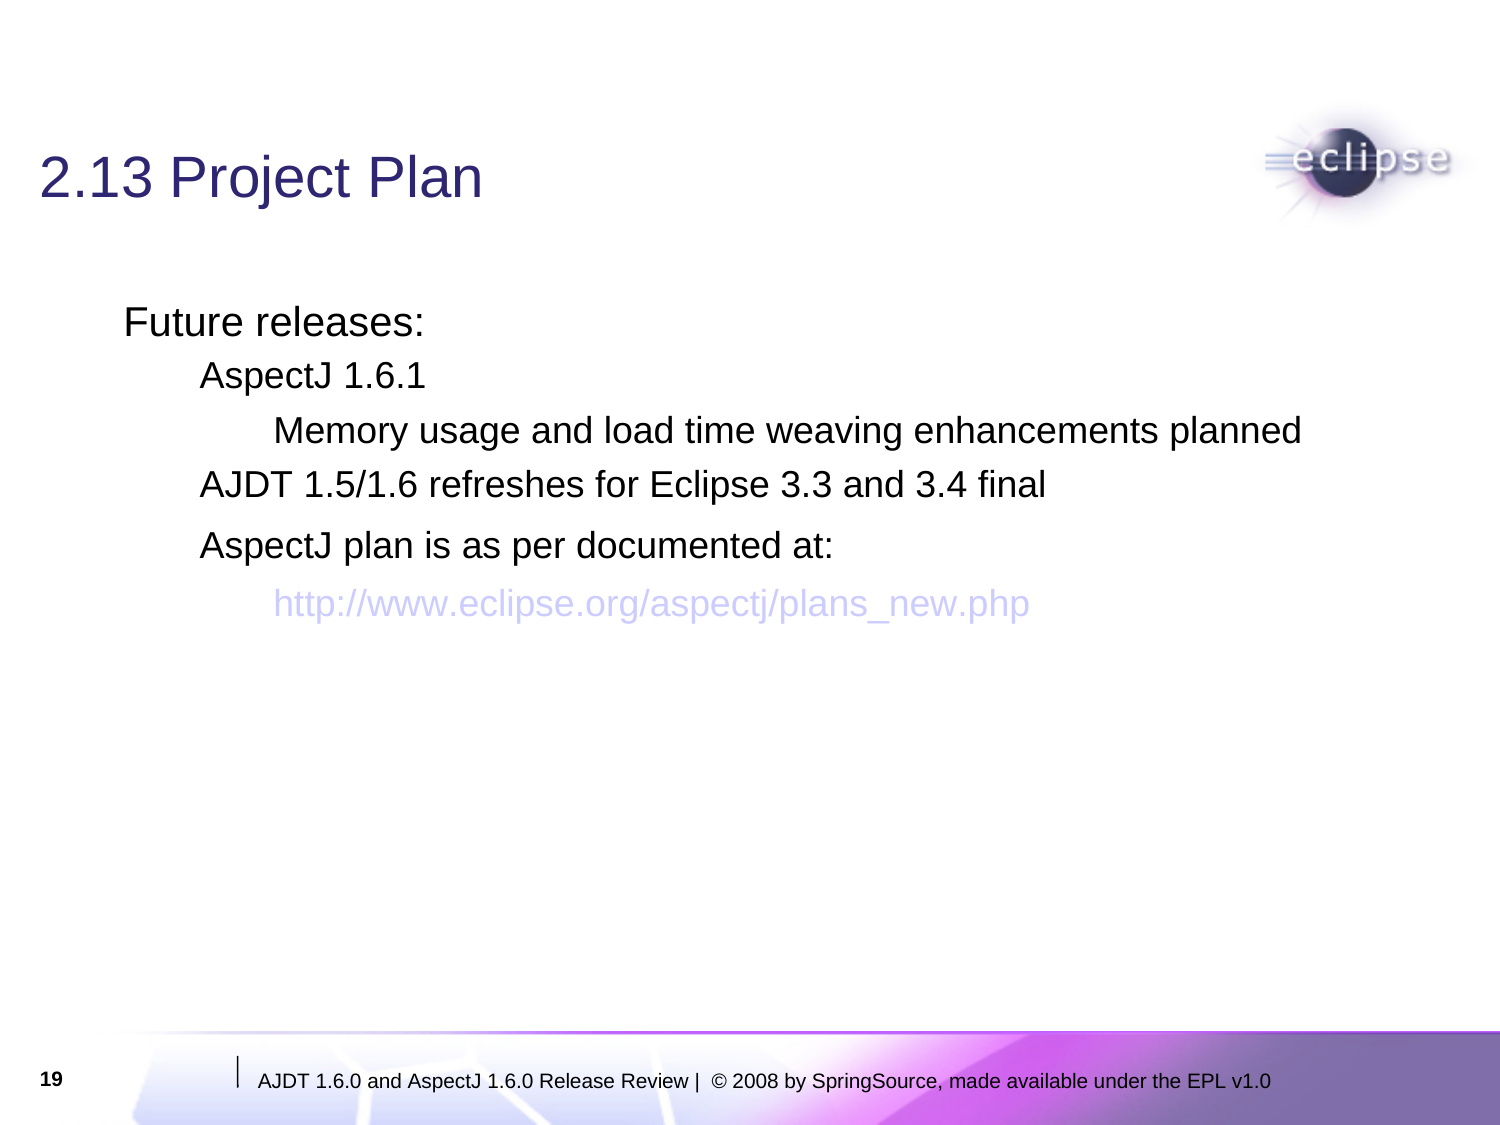

# 2.13 Project Plan
Future releases:
AspectJ 1.6.1
Memory usage and load time weaving enhancements planned
AJDT 1.5/1.6 refreshes for Eclipse 3.3 and 3.4 final
AspectJ plan is as per documented at:
http://www.eclipse.org/aspectj/plans_new.php
19